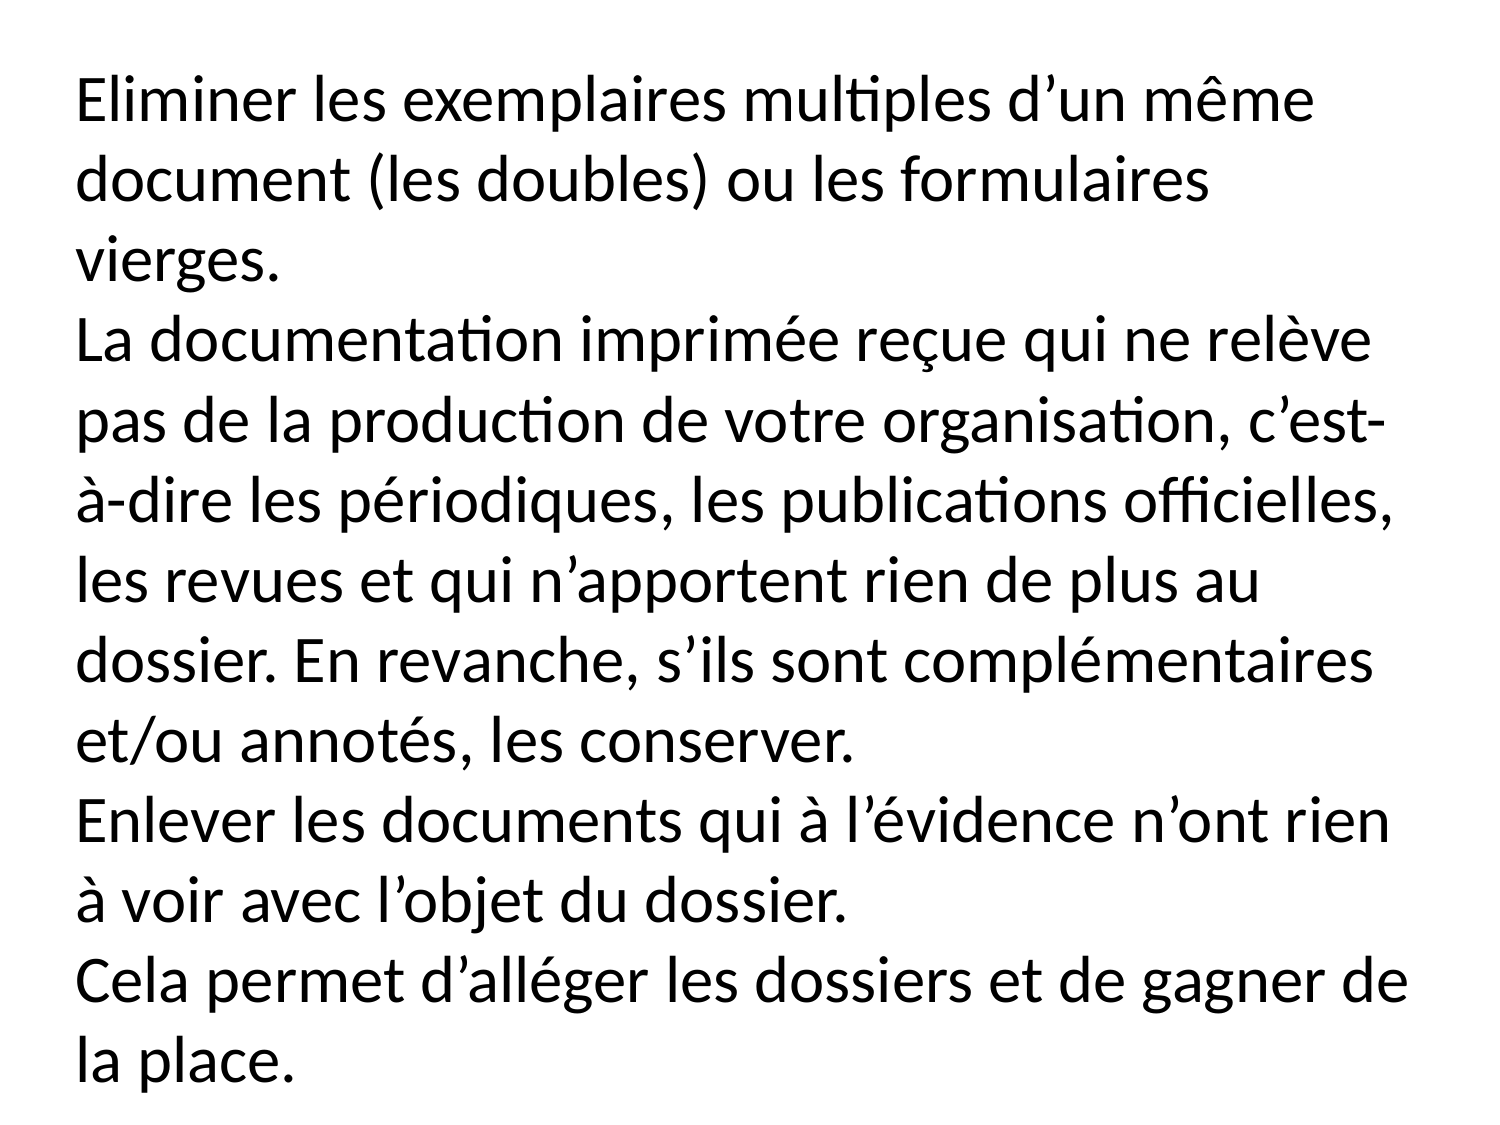

# Eliminer les exemplaires multiples d’un même document (les doubles) ou les formulaires vierges. La documentation imprimée reçue qui ne relève pas de la production de votre organisation, c’est-à-dire les périodiques, les publications officielles, les revues et qui n’apportent rien de plus au dossier. En revanche, s’ils sont complémentaires et/ou annotés, les conserver. Enlever les documents qui à l’évidence n’ont rien à voir avec l’objet du dossier. Cela permet d’alléger les dossiers et de gagner de la place.